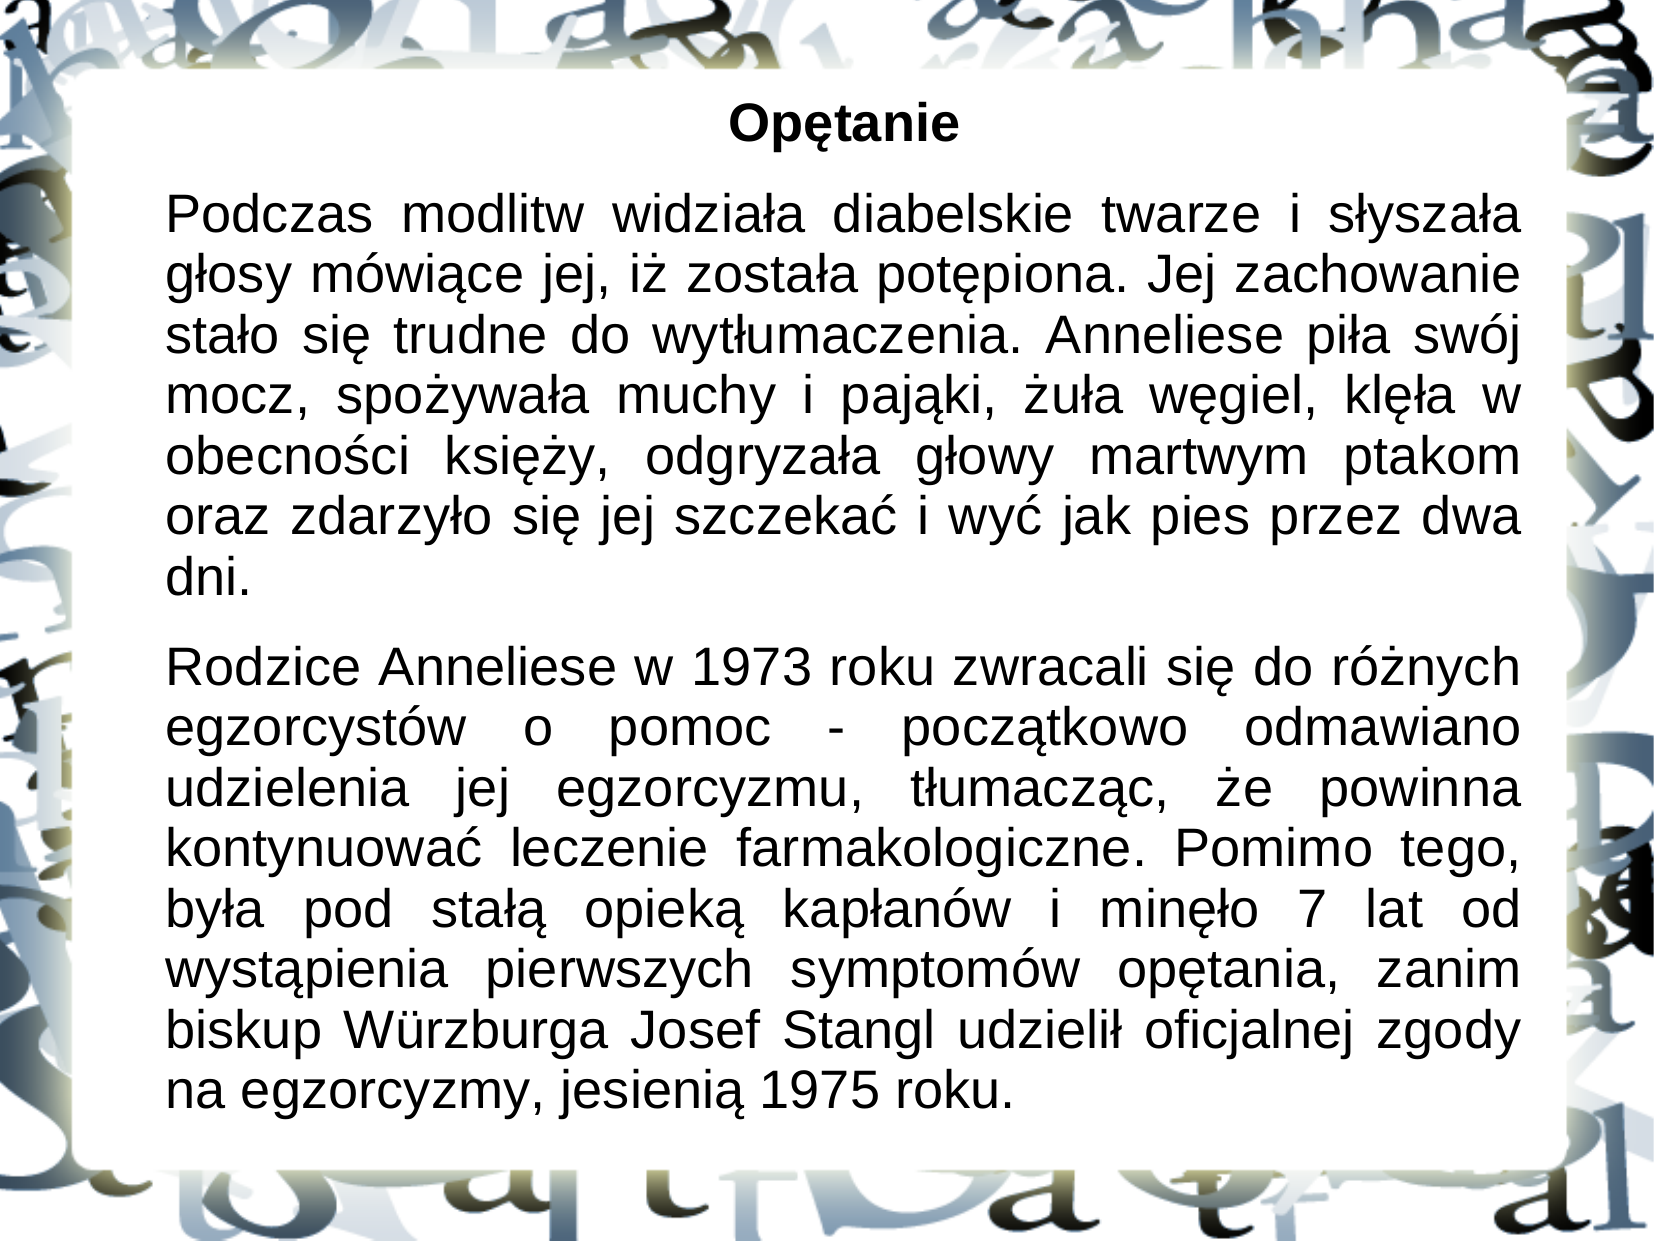

# Opętanie
Podczas modlitw widziała diabelskie twarze i słyszała głosy mówiące jej, iż została potępiona. Jej zachowanie stało się trudne do wytłumaczenia. Anneliese piła swój mocz, spożywała muchy i pająki, żuła węgiel, klęła w obecności księży, odgryzała głowy martwym ptakom oraz zdarzyło się jej szczekać i wyć jak pies przez dwa dni.
Rodzice Anneliese w 1973 roku zwracali się do różnych egzorcystów o pomoc - początkowo odmawiano udzielenia jej egzorcyzmu, tłumacząc, że powinna kontynuować leczenie farmakologiczne. Pomimo tego, była pod stałą opieką kapłanów i minęło 7 lat od wystąpienia pierwszych symptomów opętania, zanim biskup Würzburga Josef Stangl udzielił oficjalnej zgody na egzorcyzmy, jesienią 1975 roku.